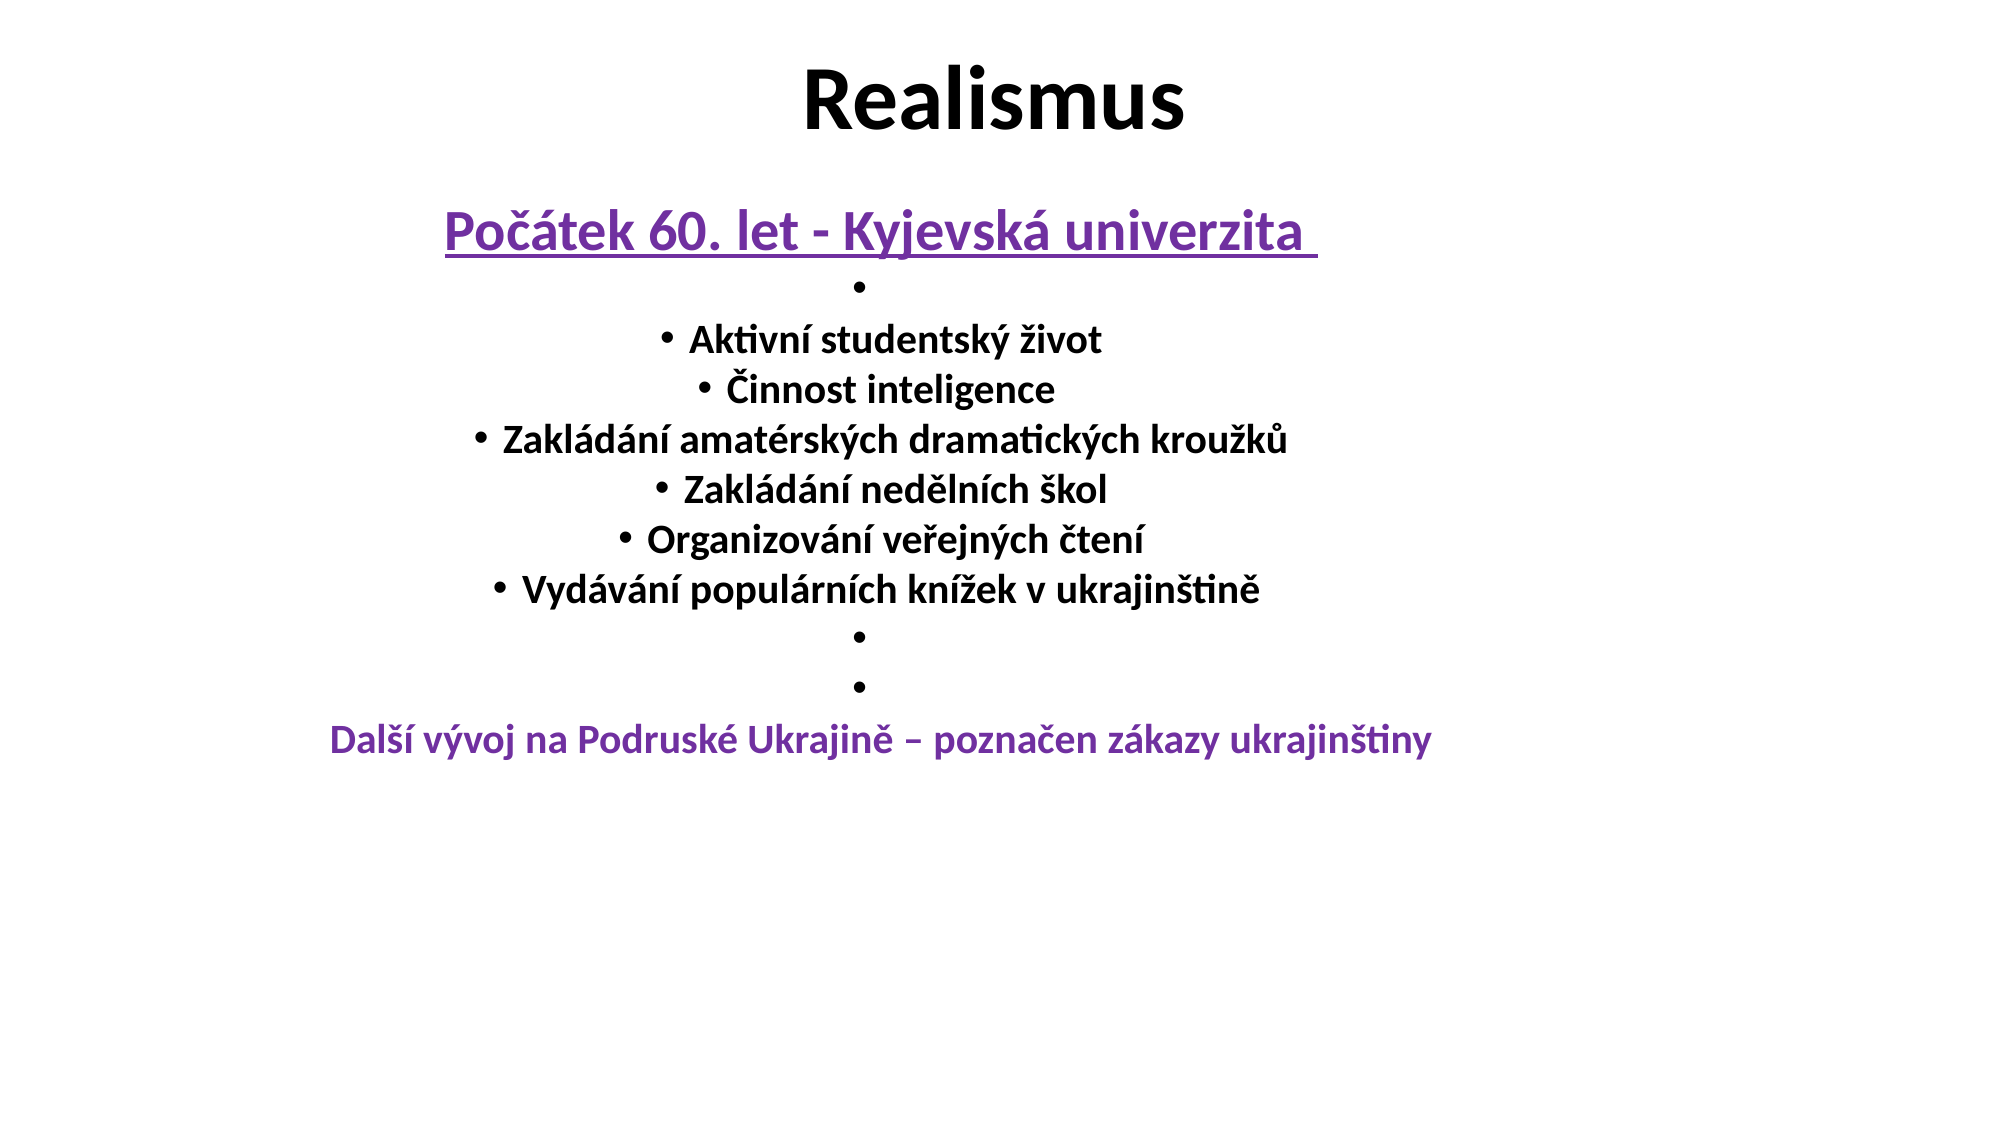

Realismus
Počátek 60. let - Kyjevská univerzita
Aktivní studentský život
Činnost inteligence
Zakládání amatérských dramatických kroužků
Zakládání nedělních škol
Organizování veřejných čtení
Vydávání populárních knížek v ukrajinštině
Další vývoj na Podruské Ukrajině – poznačen zákazy ukrajinštiny